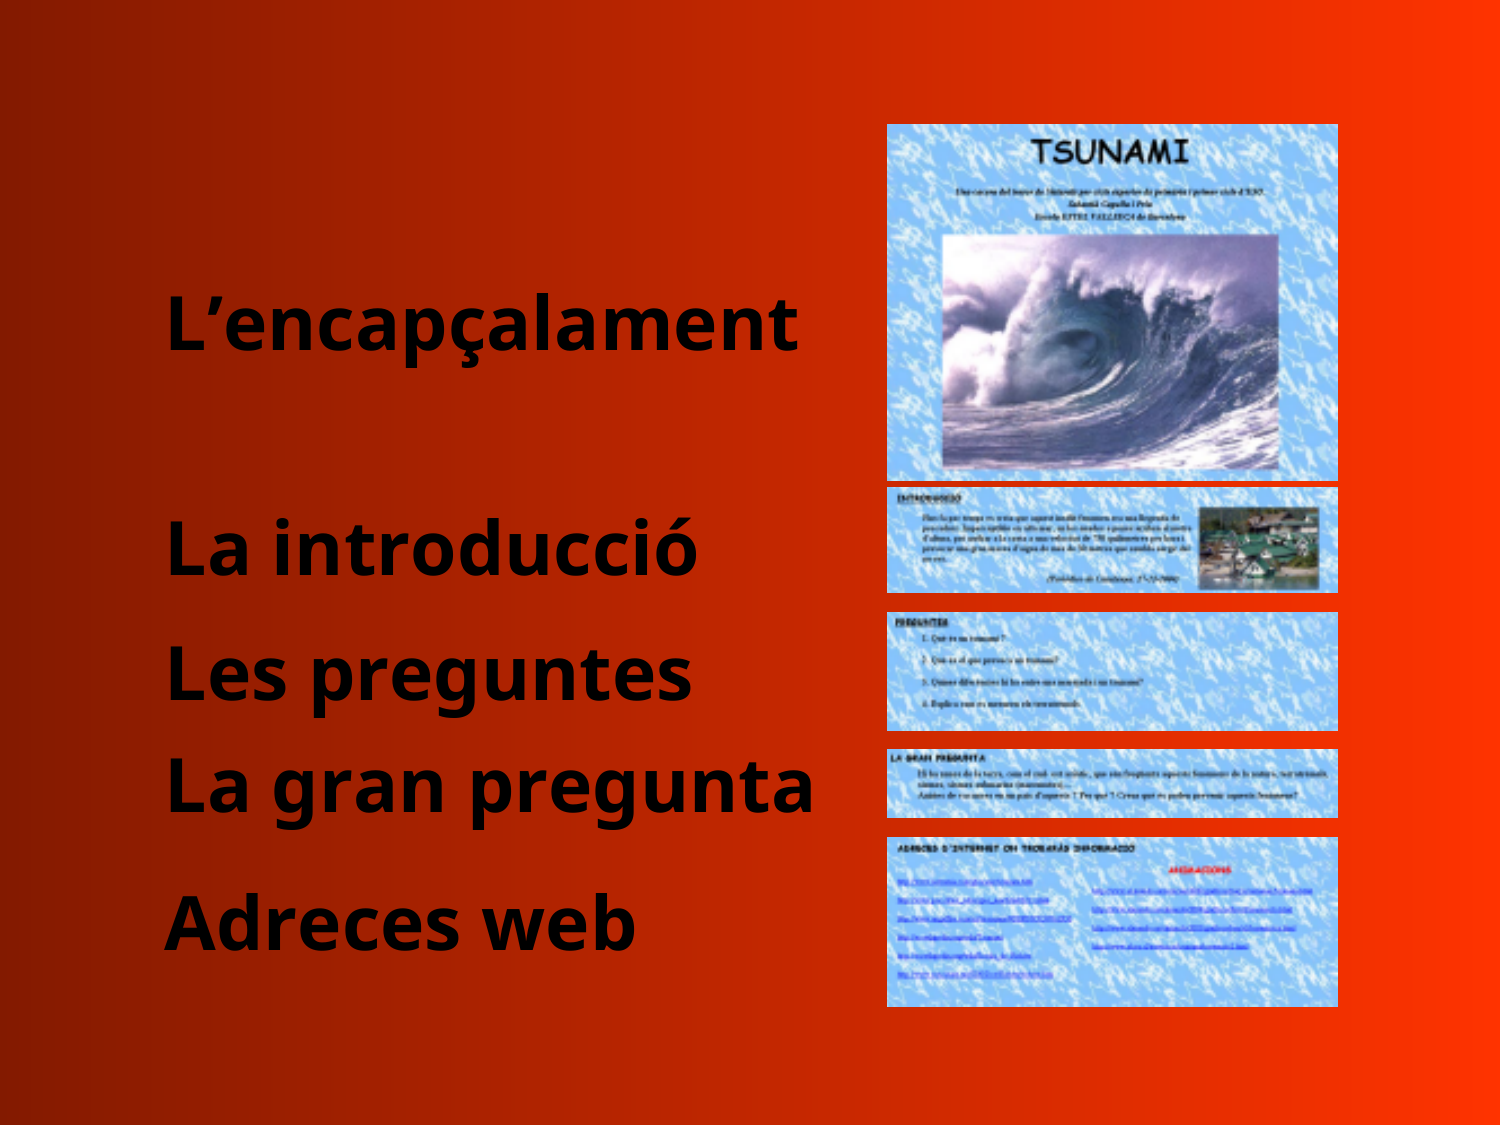

L’encapçalament
La introducció
Les preguntes
La gran pregunta
Adreces web